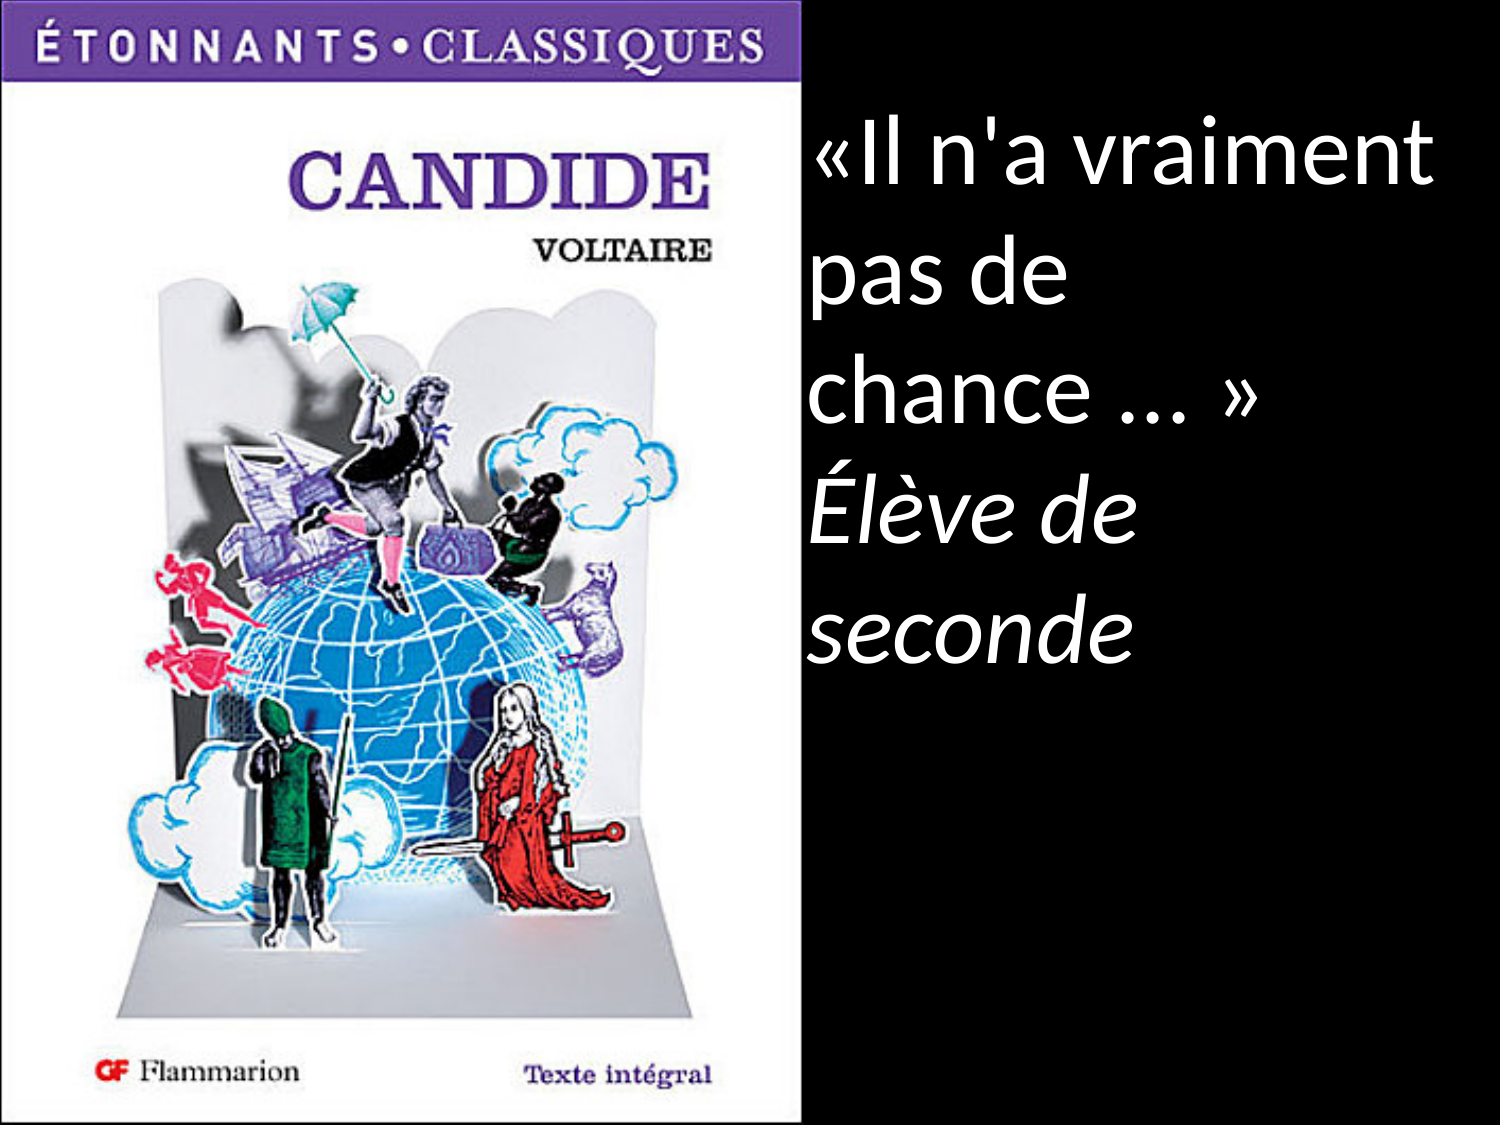

«Il n'a vraiment pas de chance ... »
Élève de seconde